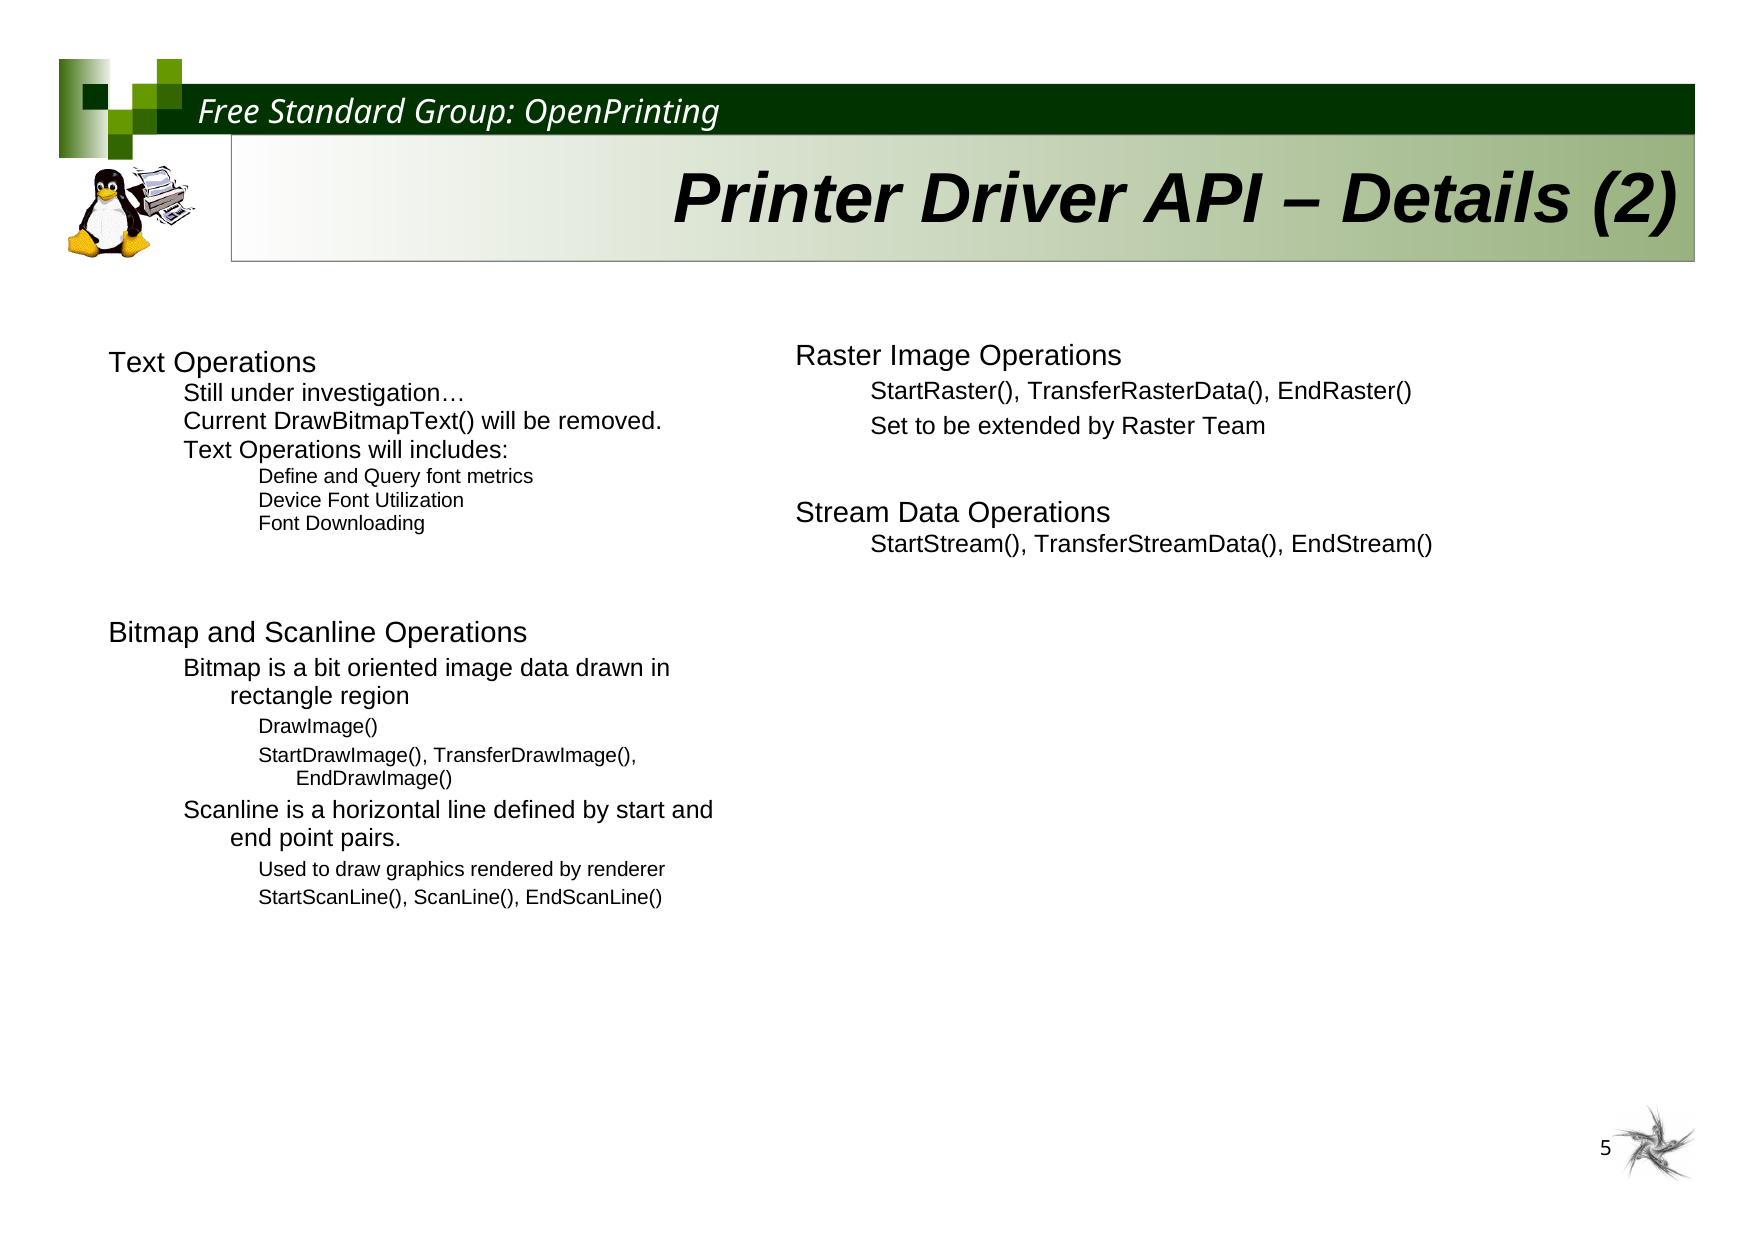

Printer Driver API – Details (2)
Raster Image Operations
StartRaster(), TransferRasterData(), EndRaster()
Set to be extended by Raster Team
# Text Operations
Still under investigation…
Current DrawBitmapText() will be removed.
Text Operations will includes:
Define and Query font metrics
Device Font Utilization
Font Downloading
Stream Data Operations
StartStream(), TransferStreamData(), EndStream()
Bitmap and Scanline Operations
Bitmap is a bit oriented image data drawn in rectangle region
DrawImage()
StartDrawImage(), TransferDrawImage(), EndDrawImage()
Scanline is a horizontal line defined by start and end point pairs.
Used to draw graphics rendered by renderer
StartScanLine(), ScanLine(), EndScanLine()
5
17 June 2003